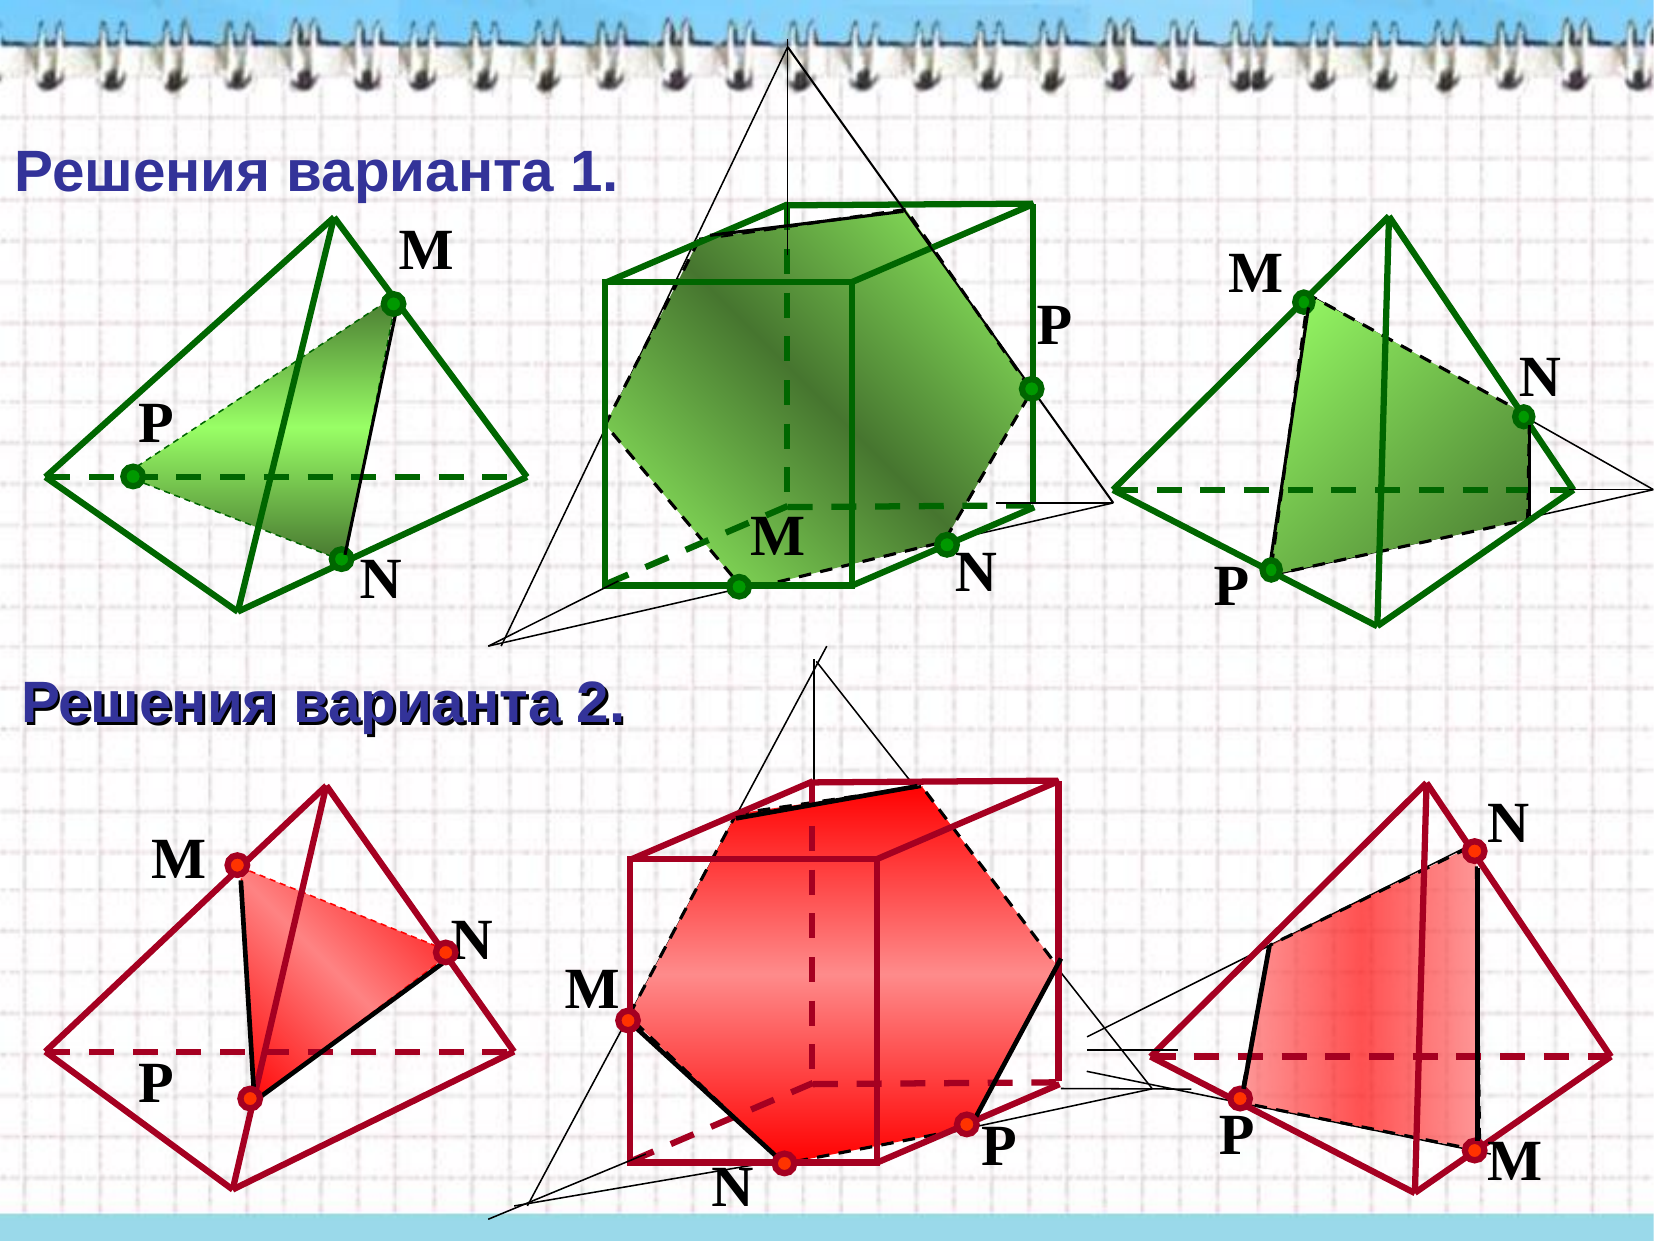

Решения варианта 1.
M
M
P
N
P
M
N
N
P
Решения варианта 2.
N
M
N
M
P
P
P
M
N